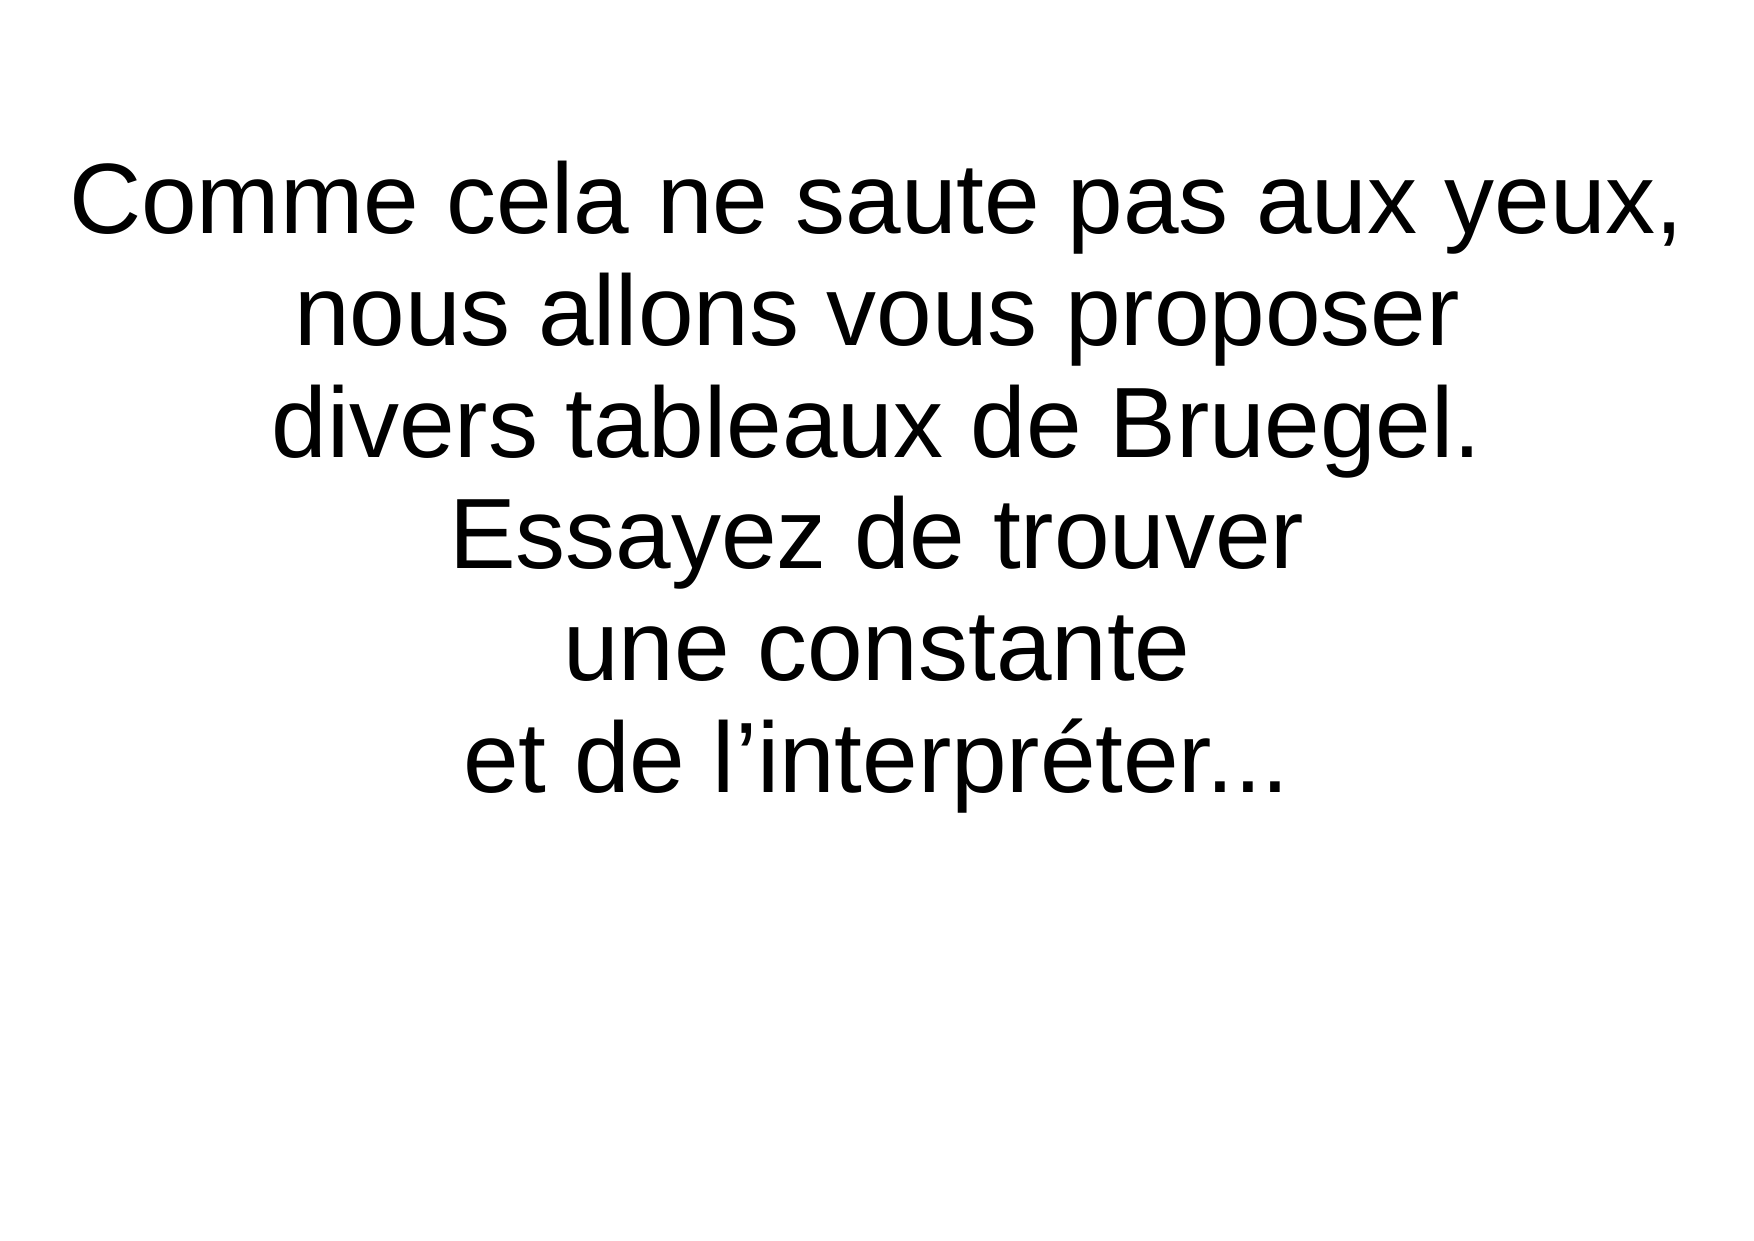

Comme cela ne saute pas aux yeux, nous allons vous proposer
divers tableaux de Bruegel.
Essayez de trouver
une constante
et de l’interpréter...